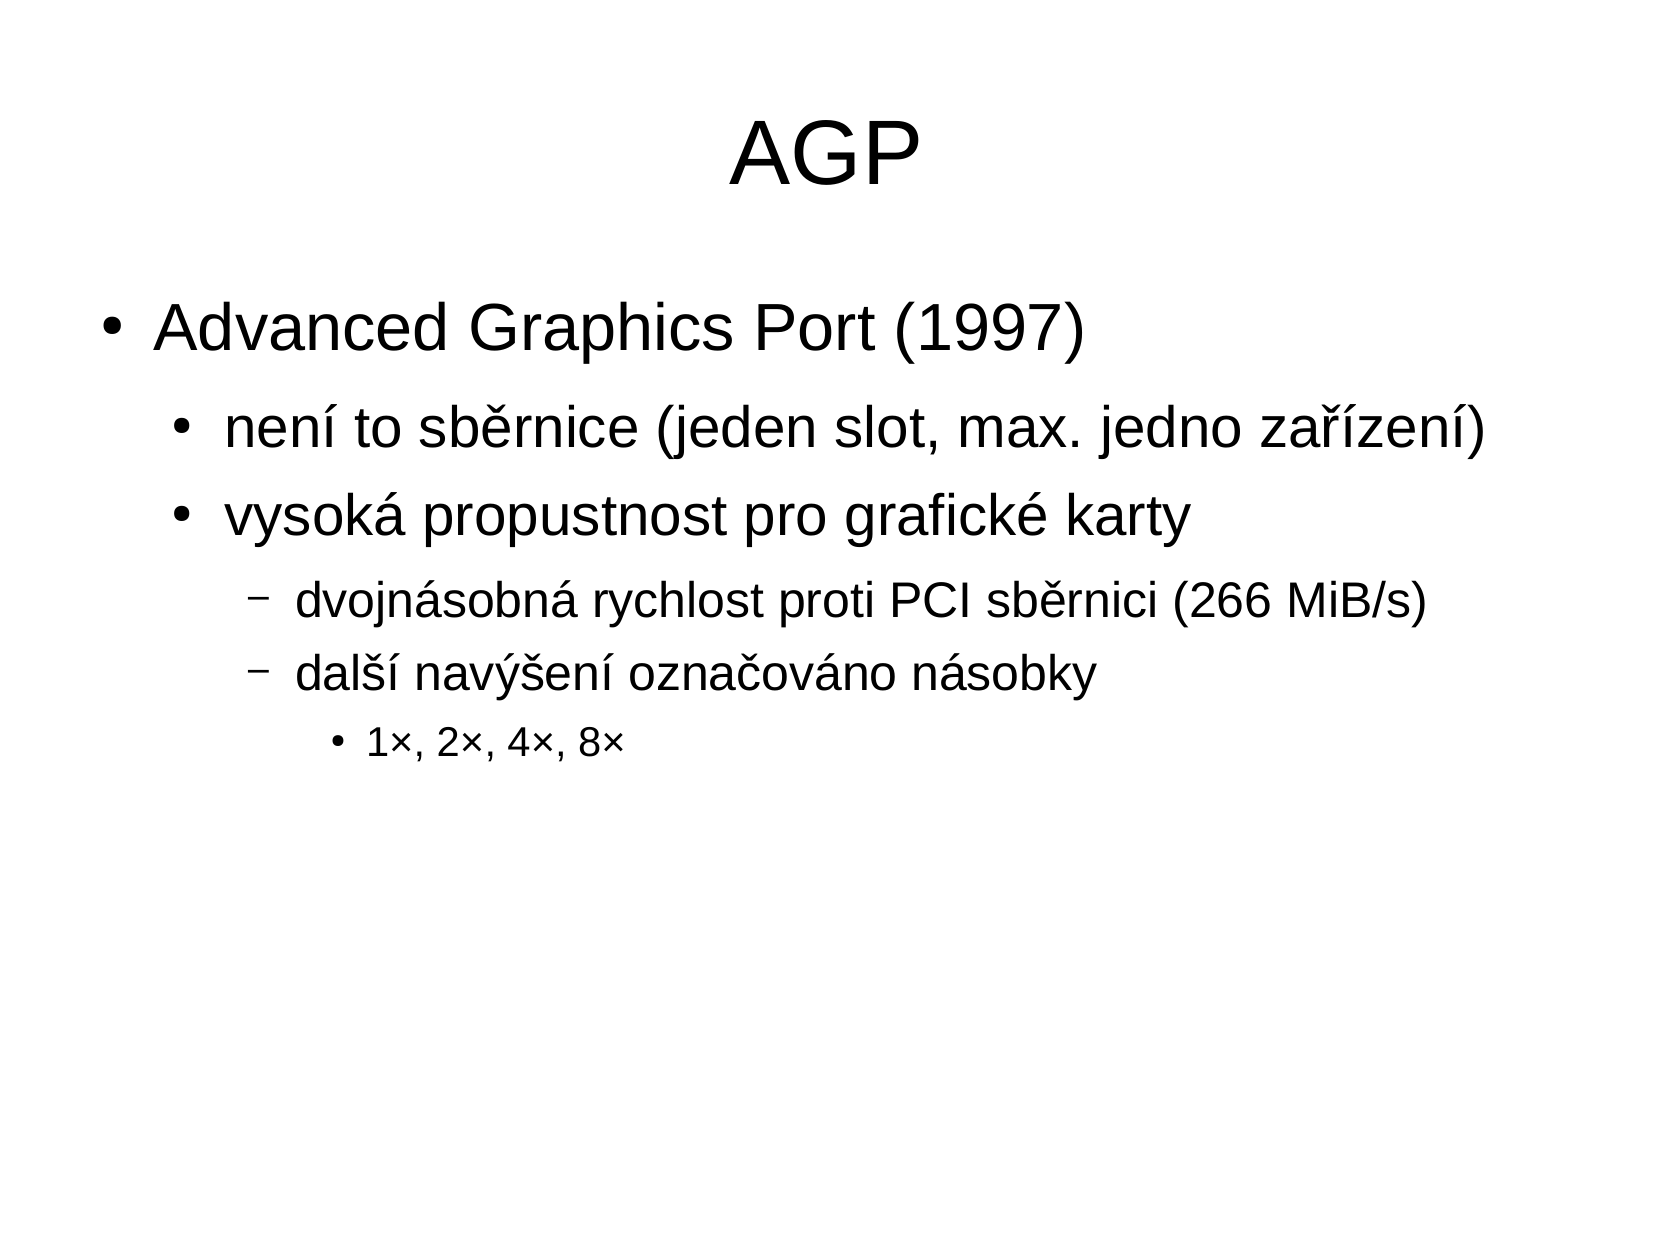

# AGP
Advanced Graphics Port (1997)
není to sběrnice (jeden slot, max. jedno zařízení)
vysoká propustnost pro grafické karty
dvojnásobná rychlost proti PCI sběrnici (266 MiB/s)
další navýšení označováno násobky
1×, 2×, 4×, 8×